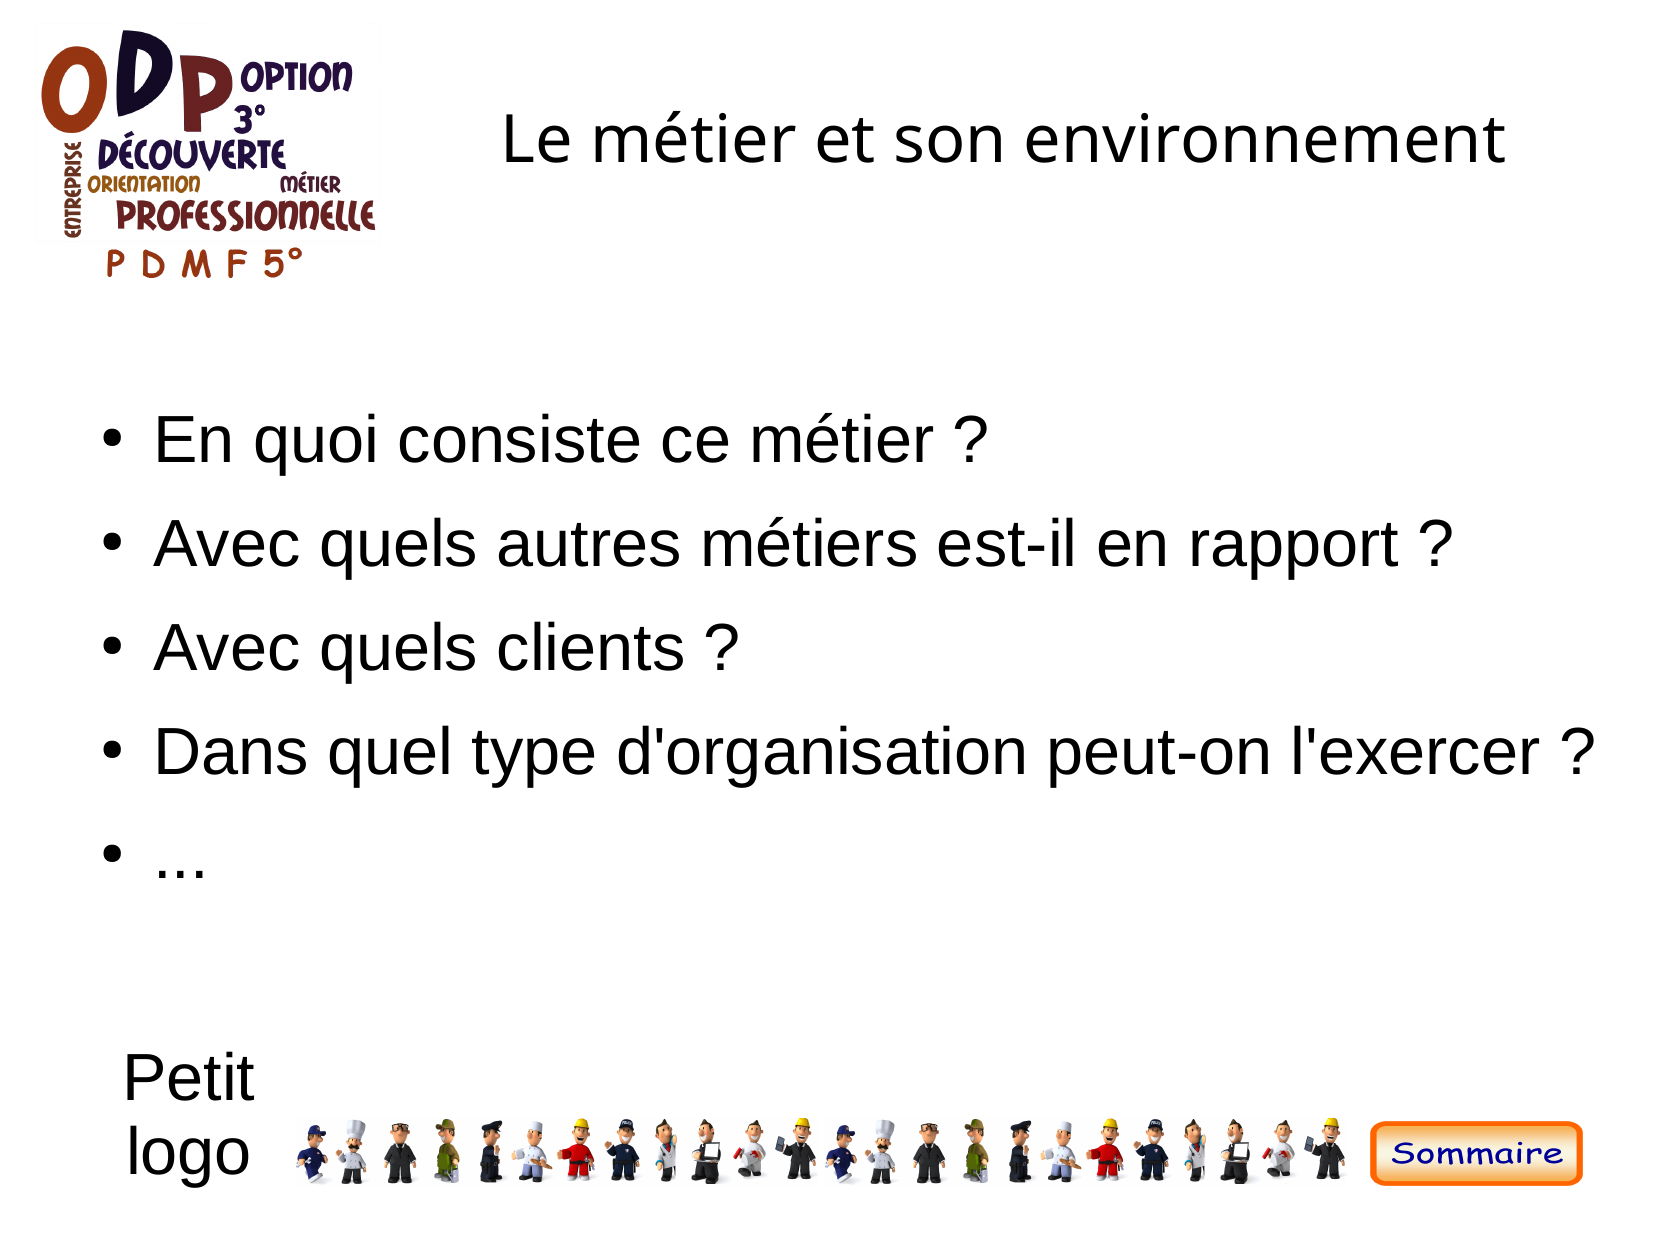

# Le métier et son environnement
En quoi consiste ce métier ?
Avec quels autres métiers est-il en rapport ?
Avec quels clients ?
Dans quel type d'organisation peut-on l'exercer ?
...
Petit logo